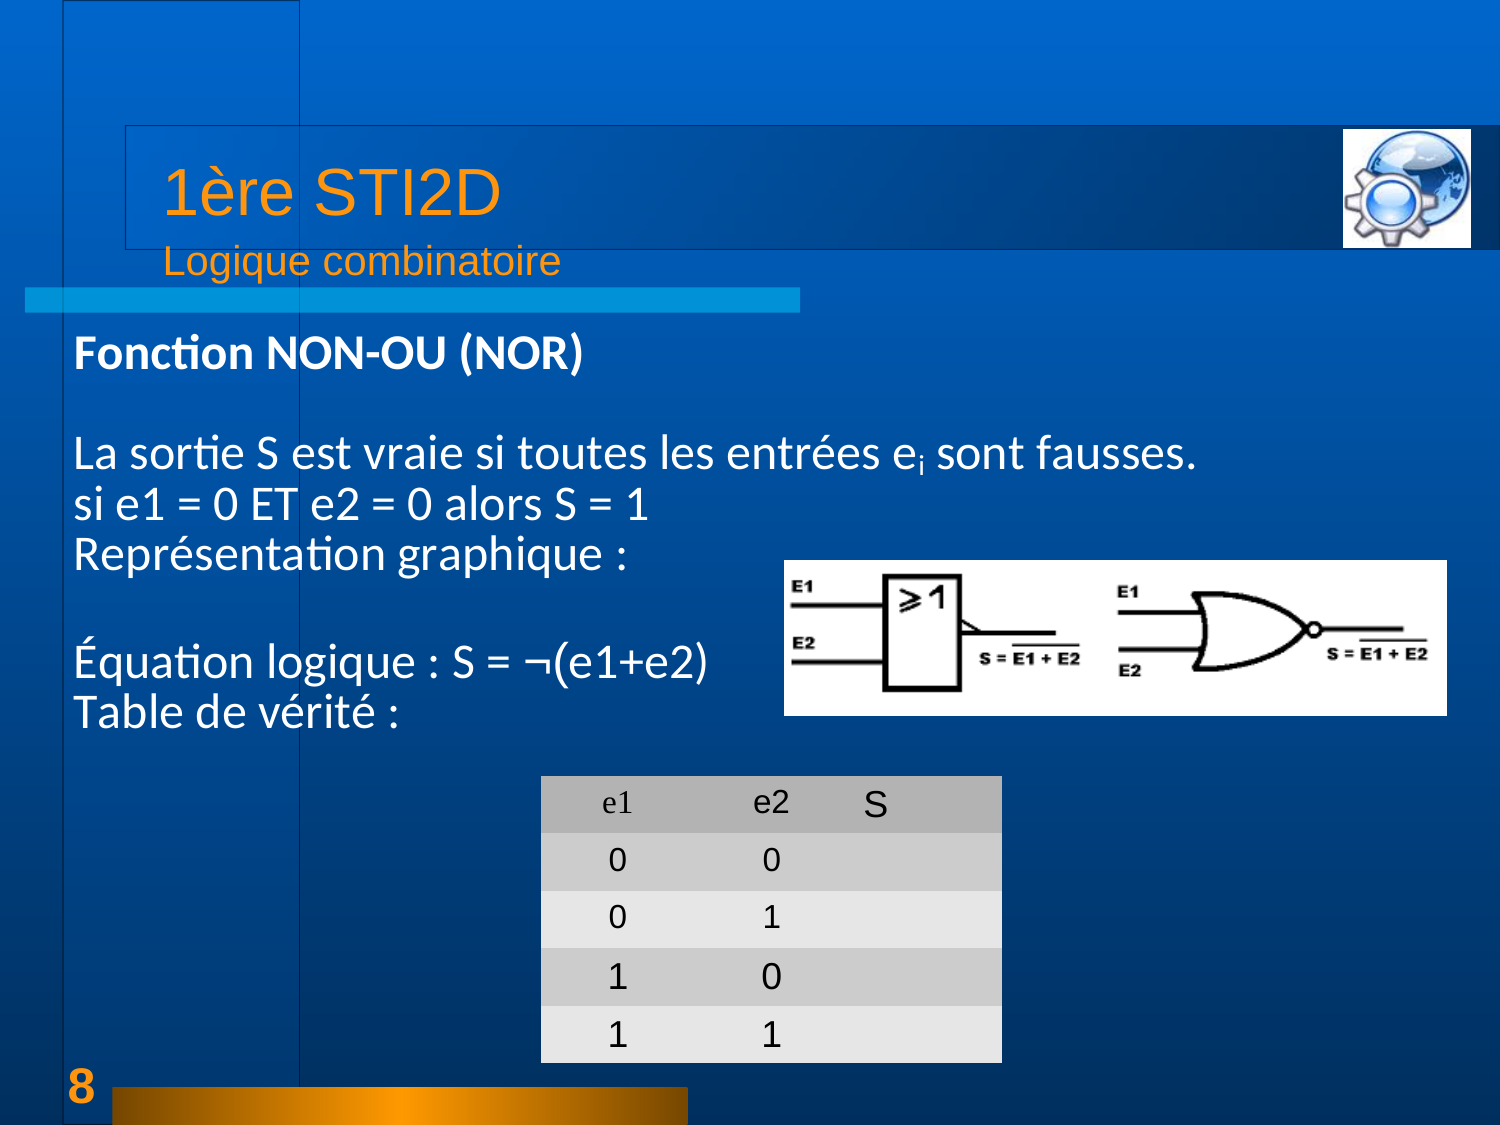

Fonction NON-OU (NOR)
La sortie S est vraie si toutes les entrées ei sont fausses.
si e1 = 0 ET e2 = 0 alors S = 1
Représentation graphique :
Équation logique : S = ¬(e1+e2)
Table de vérité :
| e1 | e2 | S |
| --- | --- | --- |
| 0 | 0 | |
| 0 | 1 | |
| 1 | 0 | |
| 1 | 1 | |